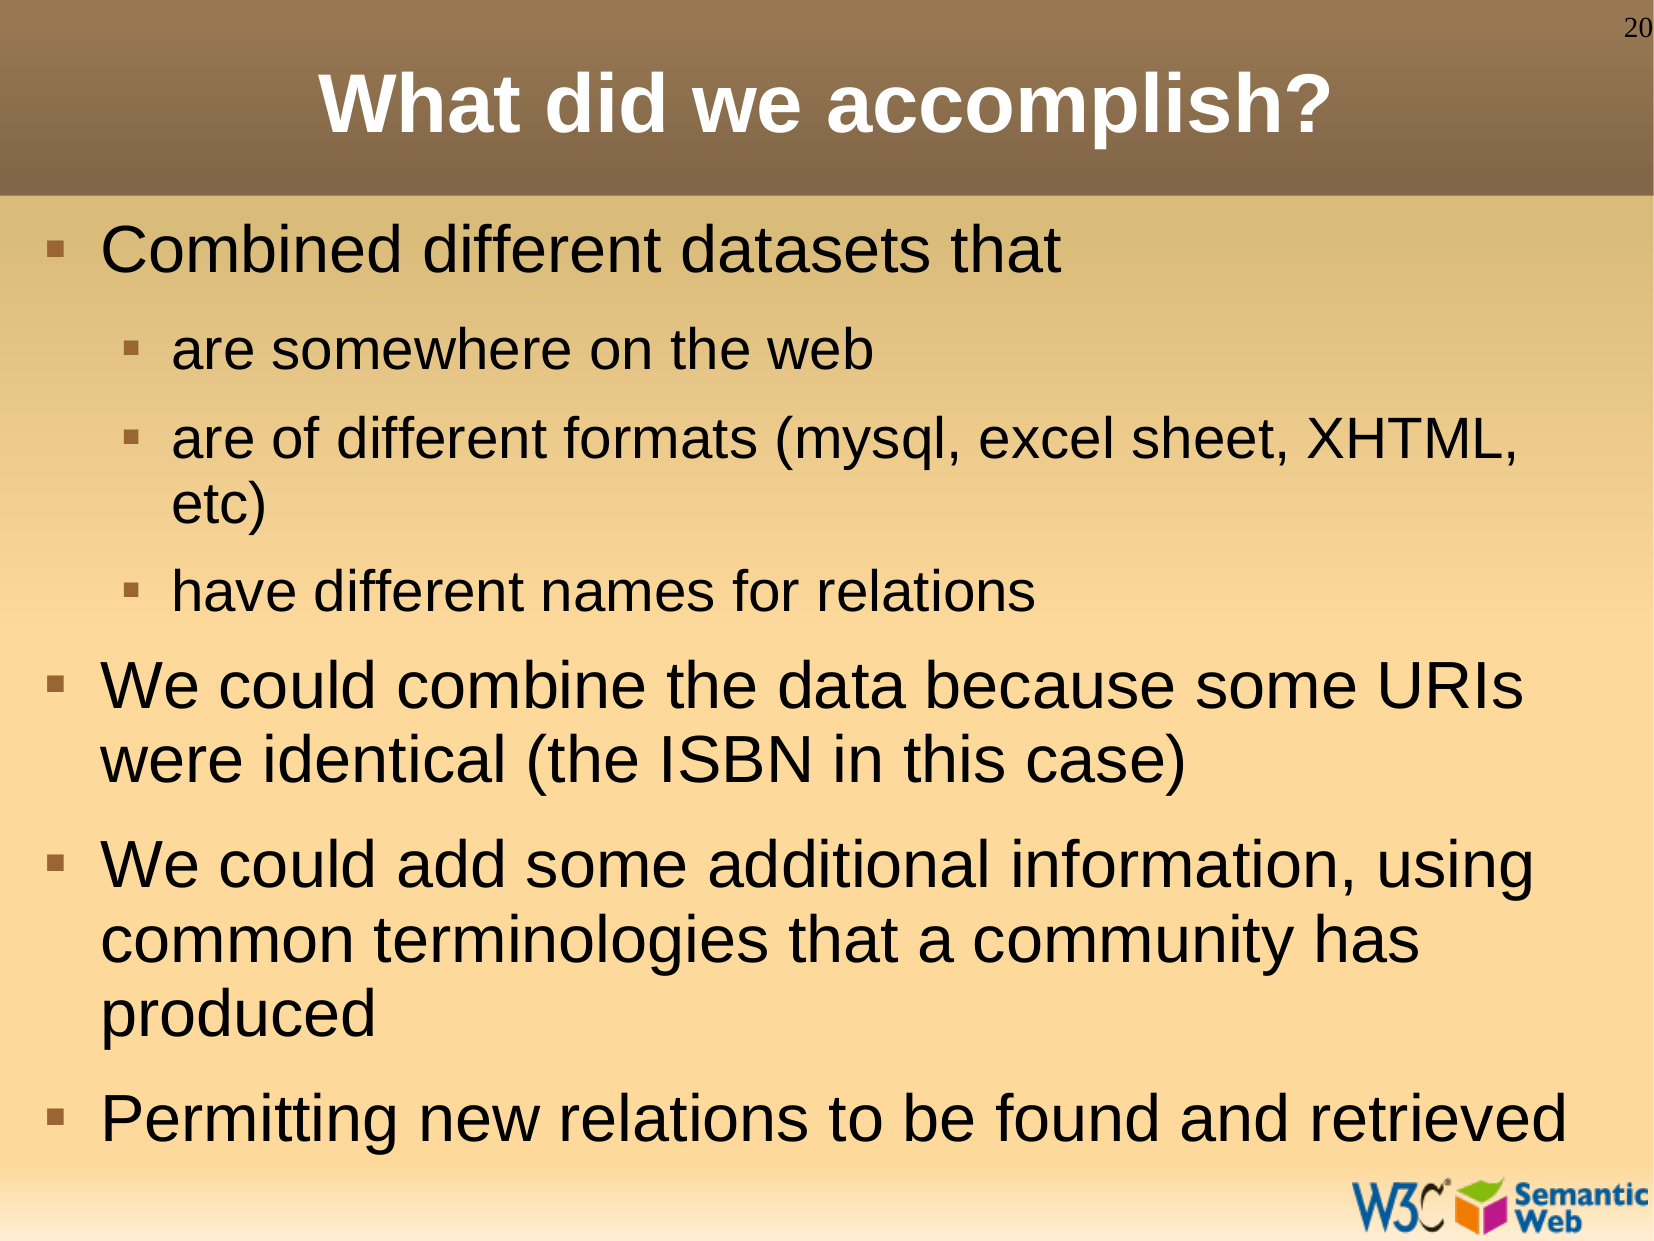

# What did we accomplish?
20
Combined different datasets that
are somewhere on the web
are of different formats (mysql, excel sheet, XHTML, etc)
have different names for relations
We could combine the data because some URIs were identical (the ISBN in this case)
We could add some additional information, using common terminologies that a community has produced
Permitting new relations to be found and retrieved